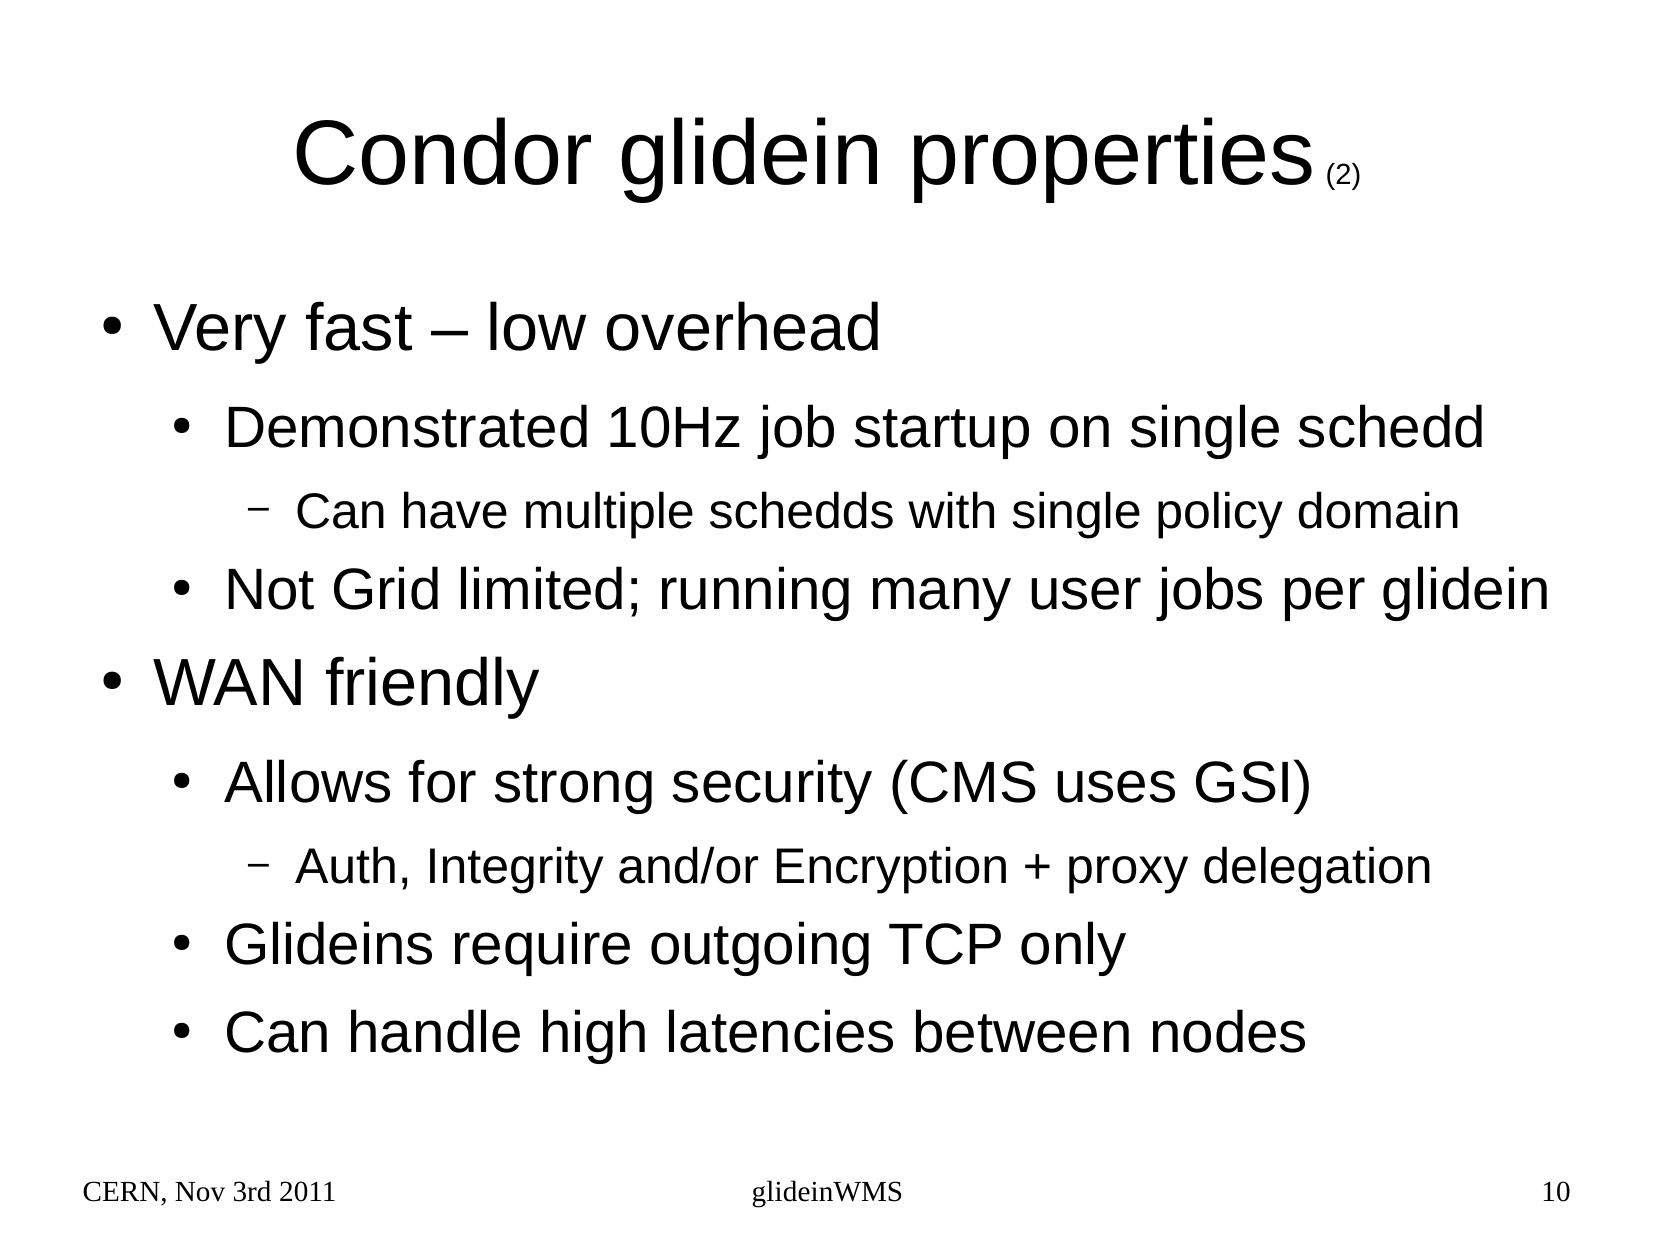

# Condor glidein properties (2)
Very fast – low overhead
Demonstrated 10Hz job startup on single schedd
Can have multiple schedds with single policy domain
Not Grid limited; running many user jobs per glidein
WAN friendly
Allows for strong security (CMS uses GSI)
Auth, Integrity and/or Encryption + proxy delegation
Glideins require outgoing TCP only
Can handle high latencies between nodes
CERN, Nov 3rd 2011
glideinWMS
10